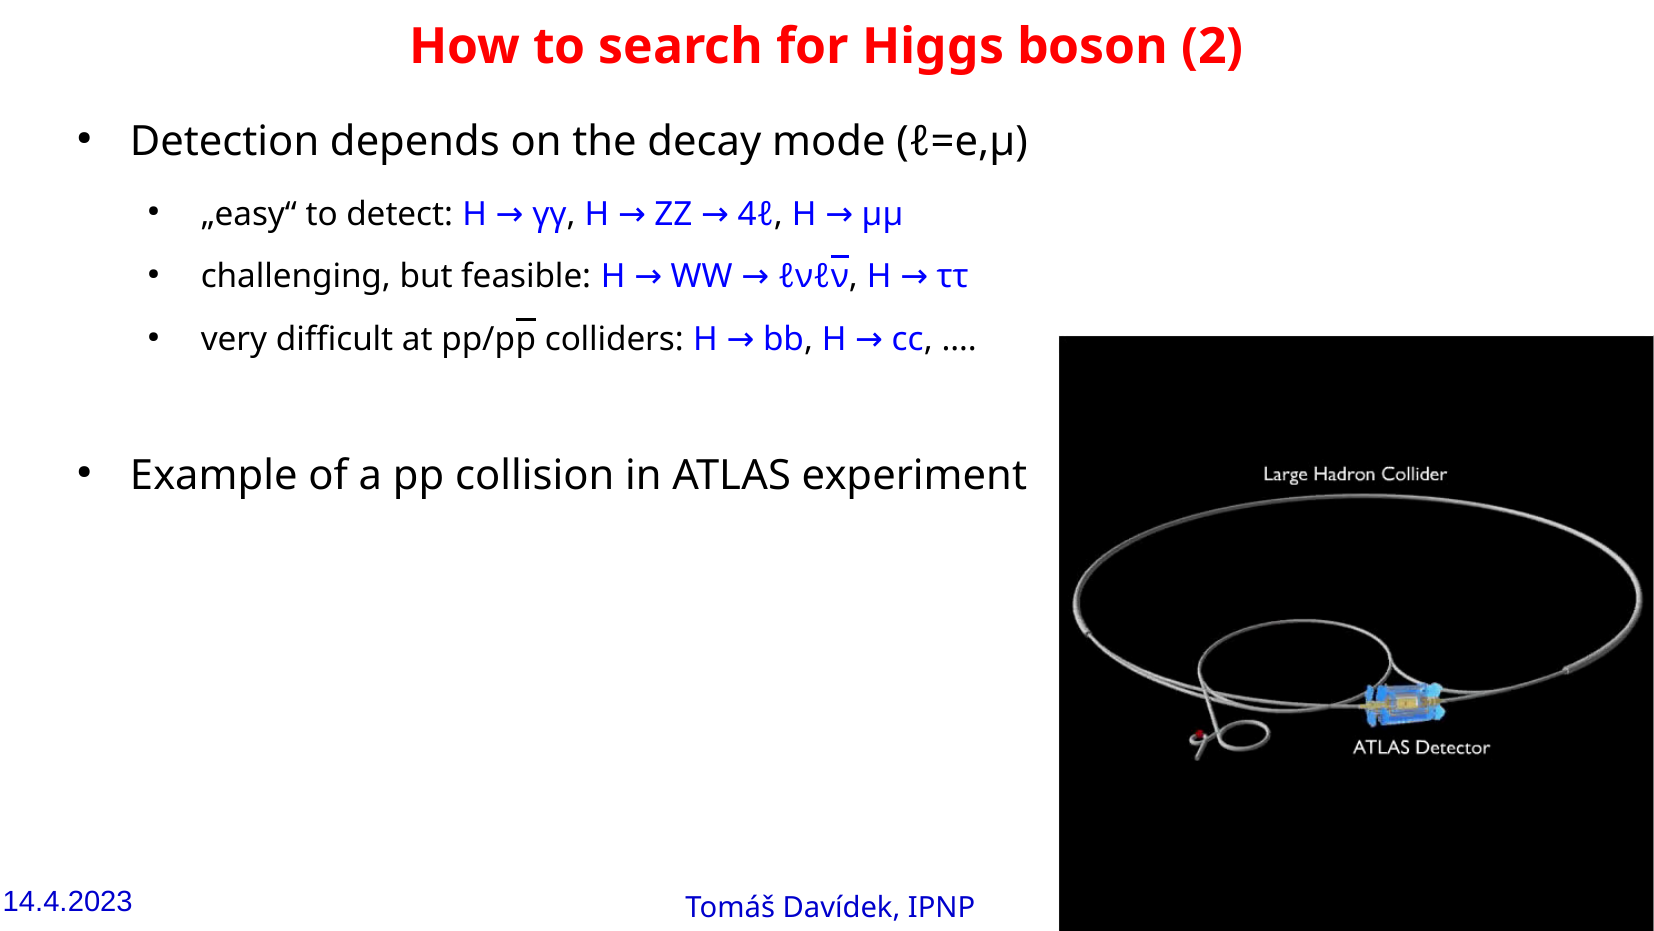

# How to search for Higgs boson (2)
Detection depends on the decay mode (ℓ=e,μ)
„easy“ to detect: H → γγ, H → ZZ → 4ℓ, H → μμ
challenging, but feasible: H → WW → ℓνℓν, H → ττ
very difficult at pp/pp colliders: H → bb, H → cc, ….
Example of a pp collision in ATLAS experiment
6
T.Davidek, IPNP